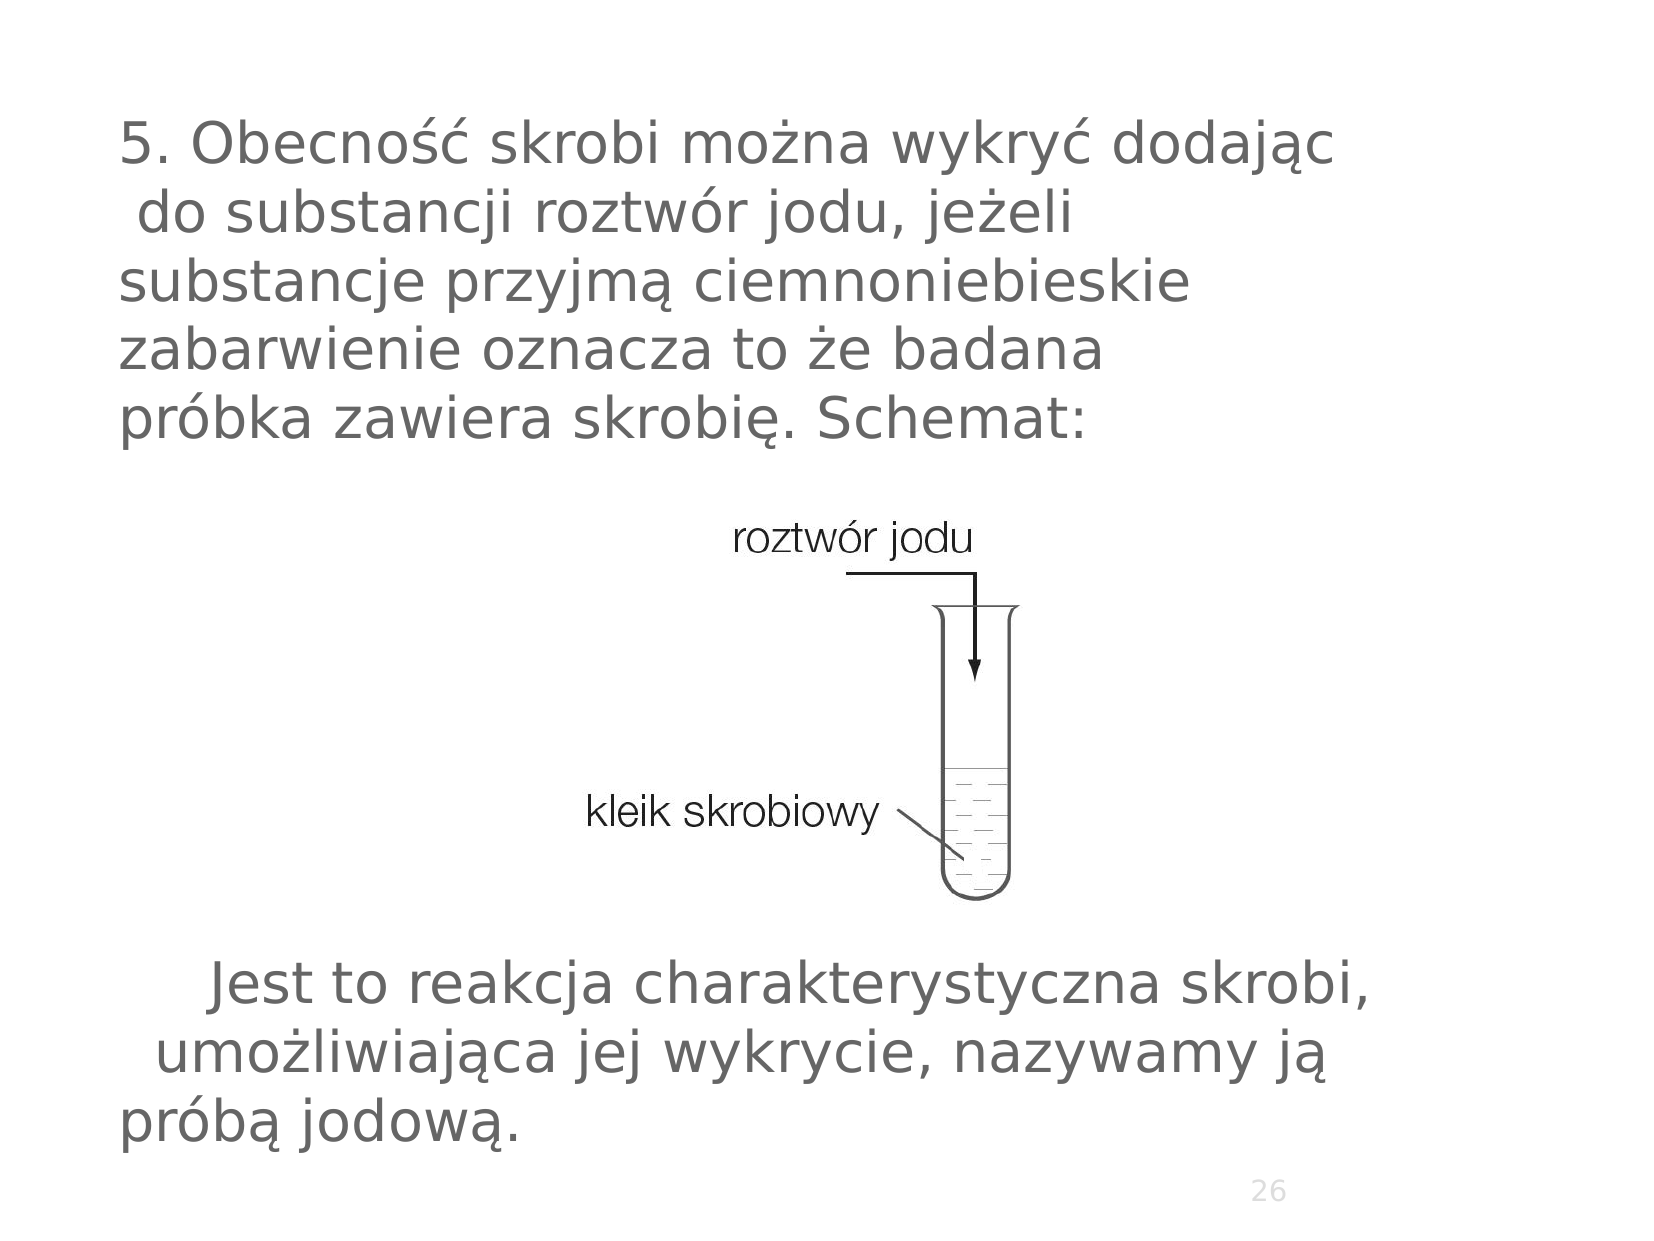

# 5. Obecność skrobi można wykryć dodając do substancji roztwór jodu, jeżeli substancje przyjmą ciemnoniebieskie zabarwienie oznacza to że badana próbka zawiera skrobię. Schemat:
 Jest to reakcja charakterystyczna skrobi, umożliwiająca jej wykrycie, nazywamy ją próbą jodową.